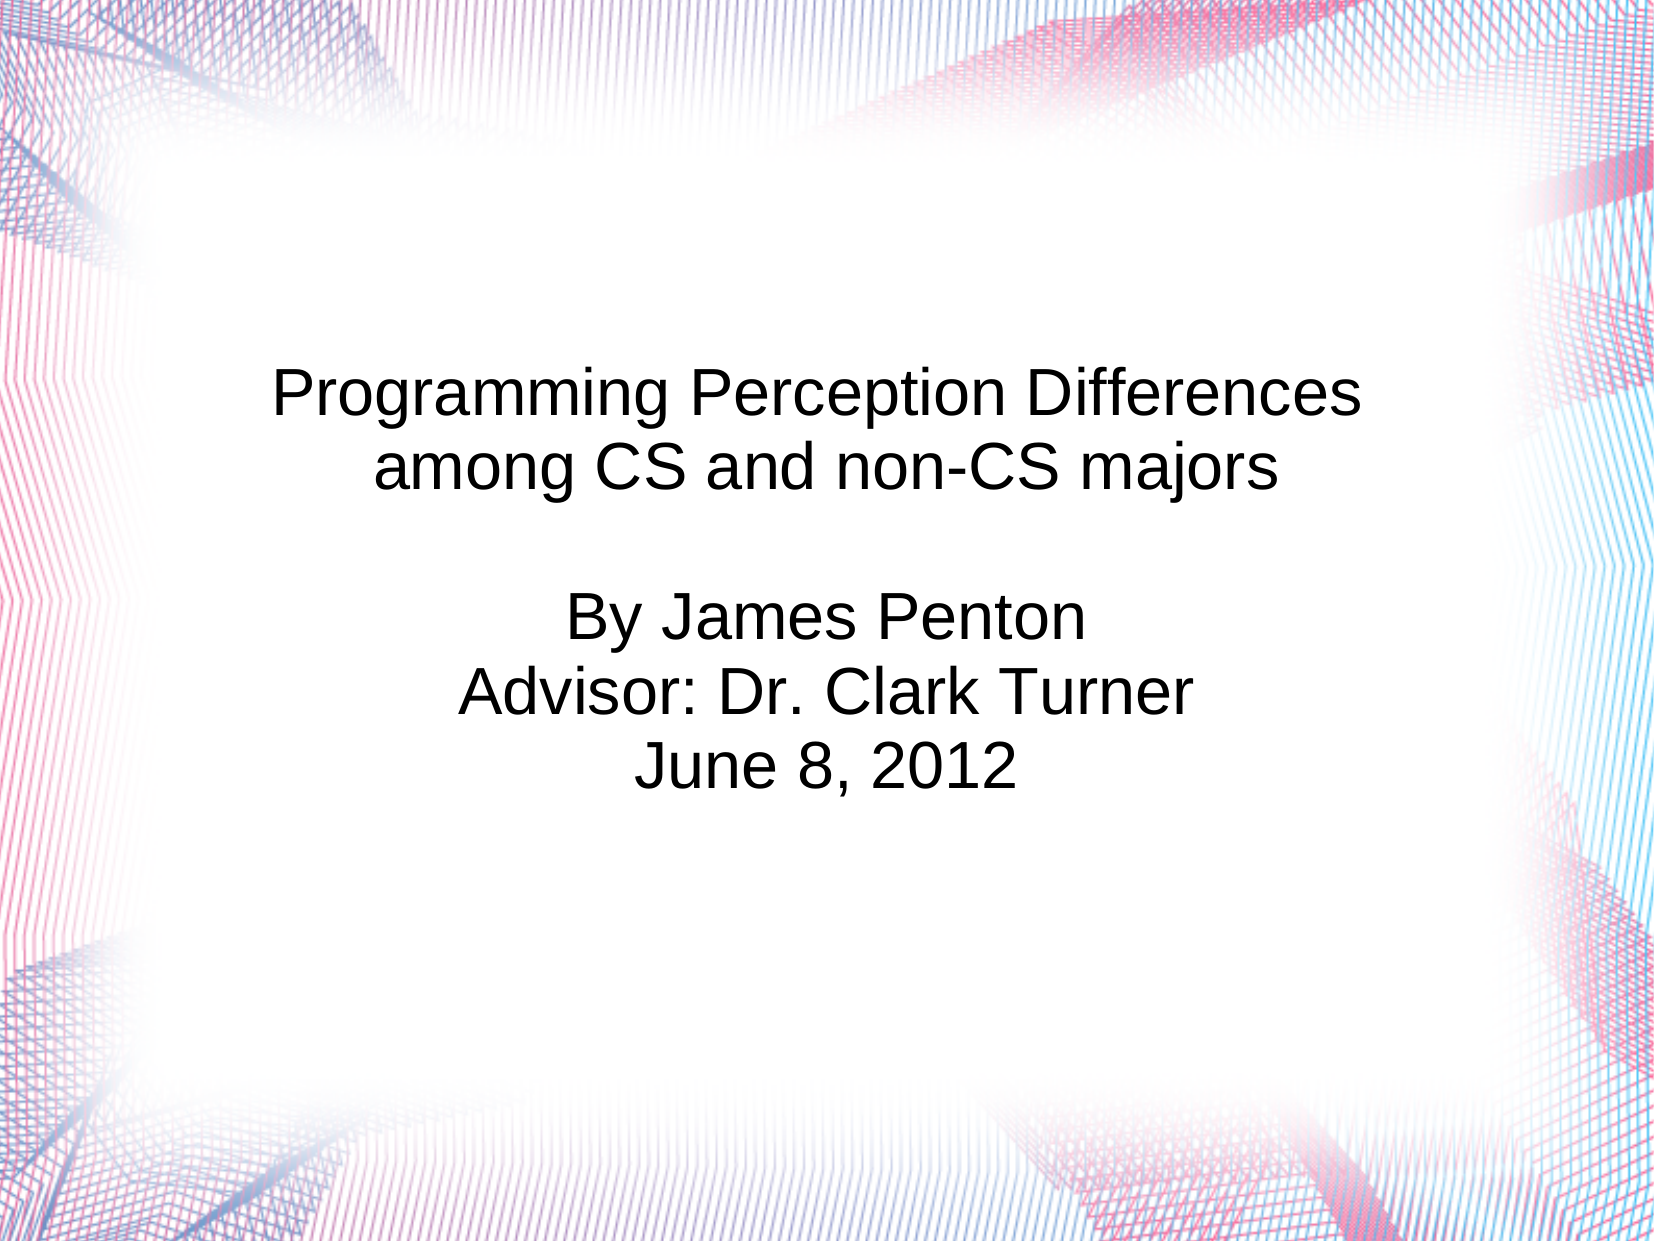

# Programming Perception Differences among CS and non-CS majors
By James Penton
Advisor: Dr. Clark Turner
June 8, 2012